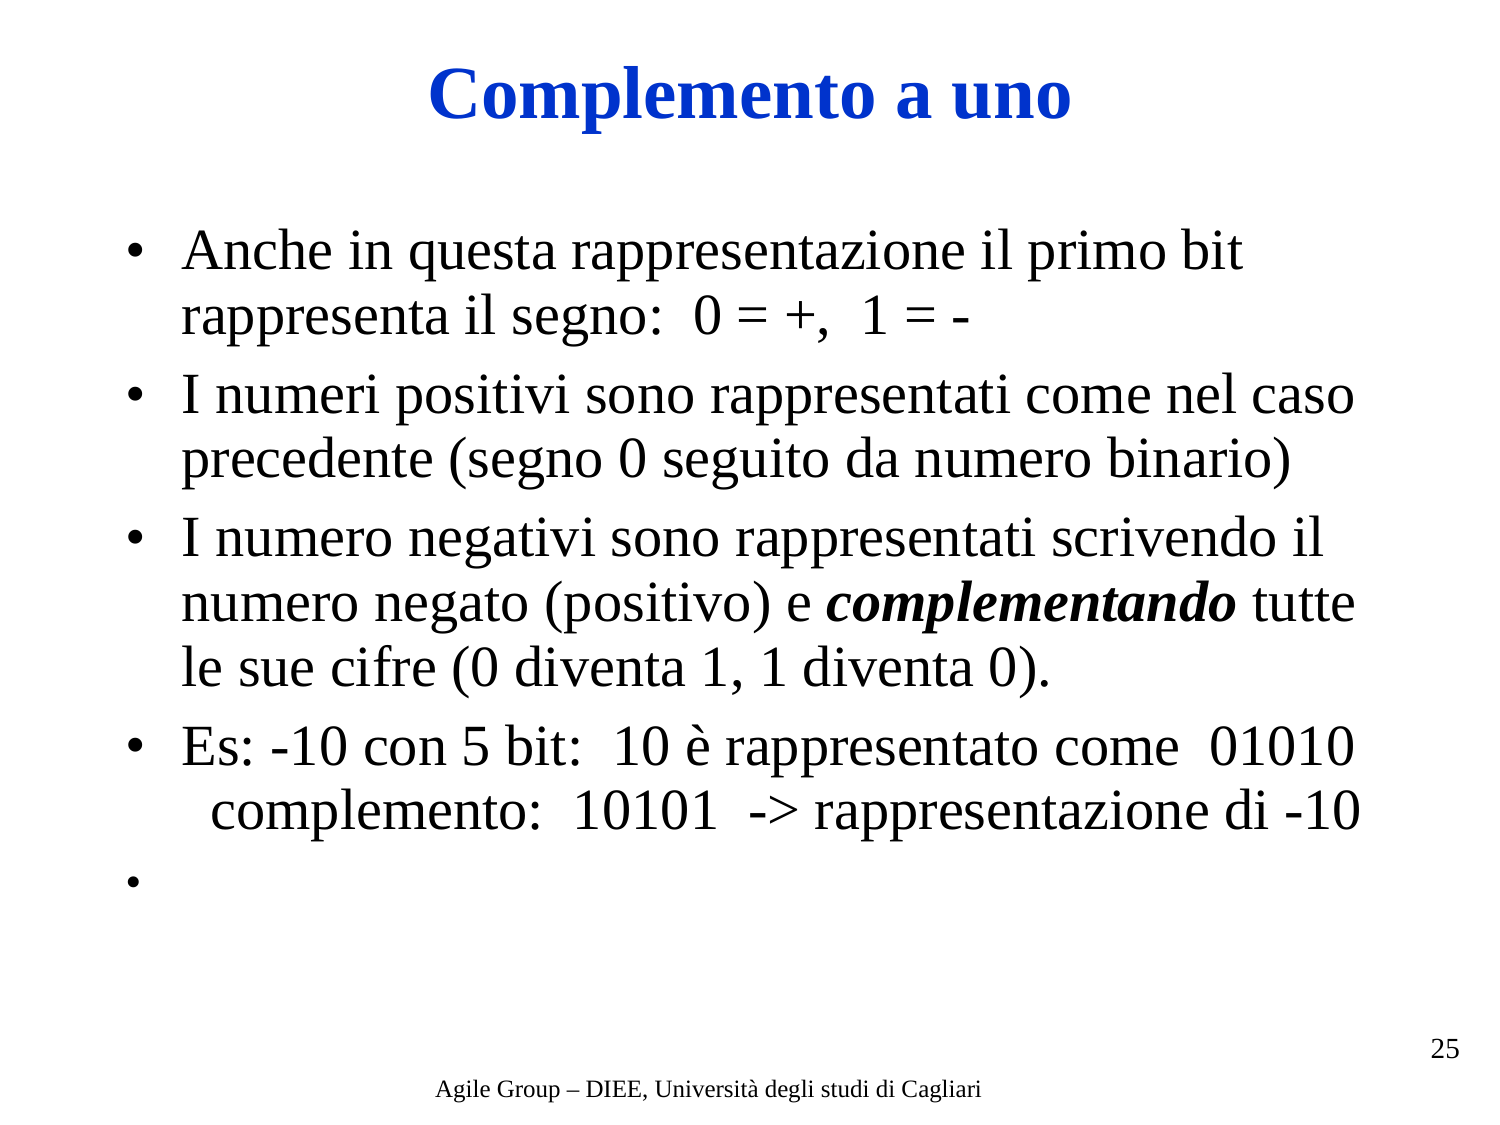

# Complemento a uno
Anche in questa rappresentazione il primo bit rappresenta il segno: 0 = +, 1 = -
I numeri positivi sono rappresentati come nel caso precedente (segno 0 seguito da numero binario)
I numero negativi sono rappresentati scrivendo il numero negato (positivo) e complementando tutte le sue cifre (0 diventa 1, 1 diventa 0).
Es: -10 con 5 bit: 10 è rappresentato come 01010
 complemento: 10101 -> rappresentazione di -10
25